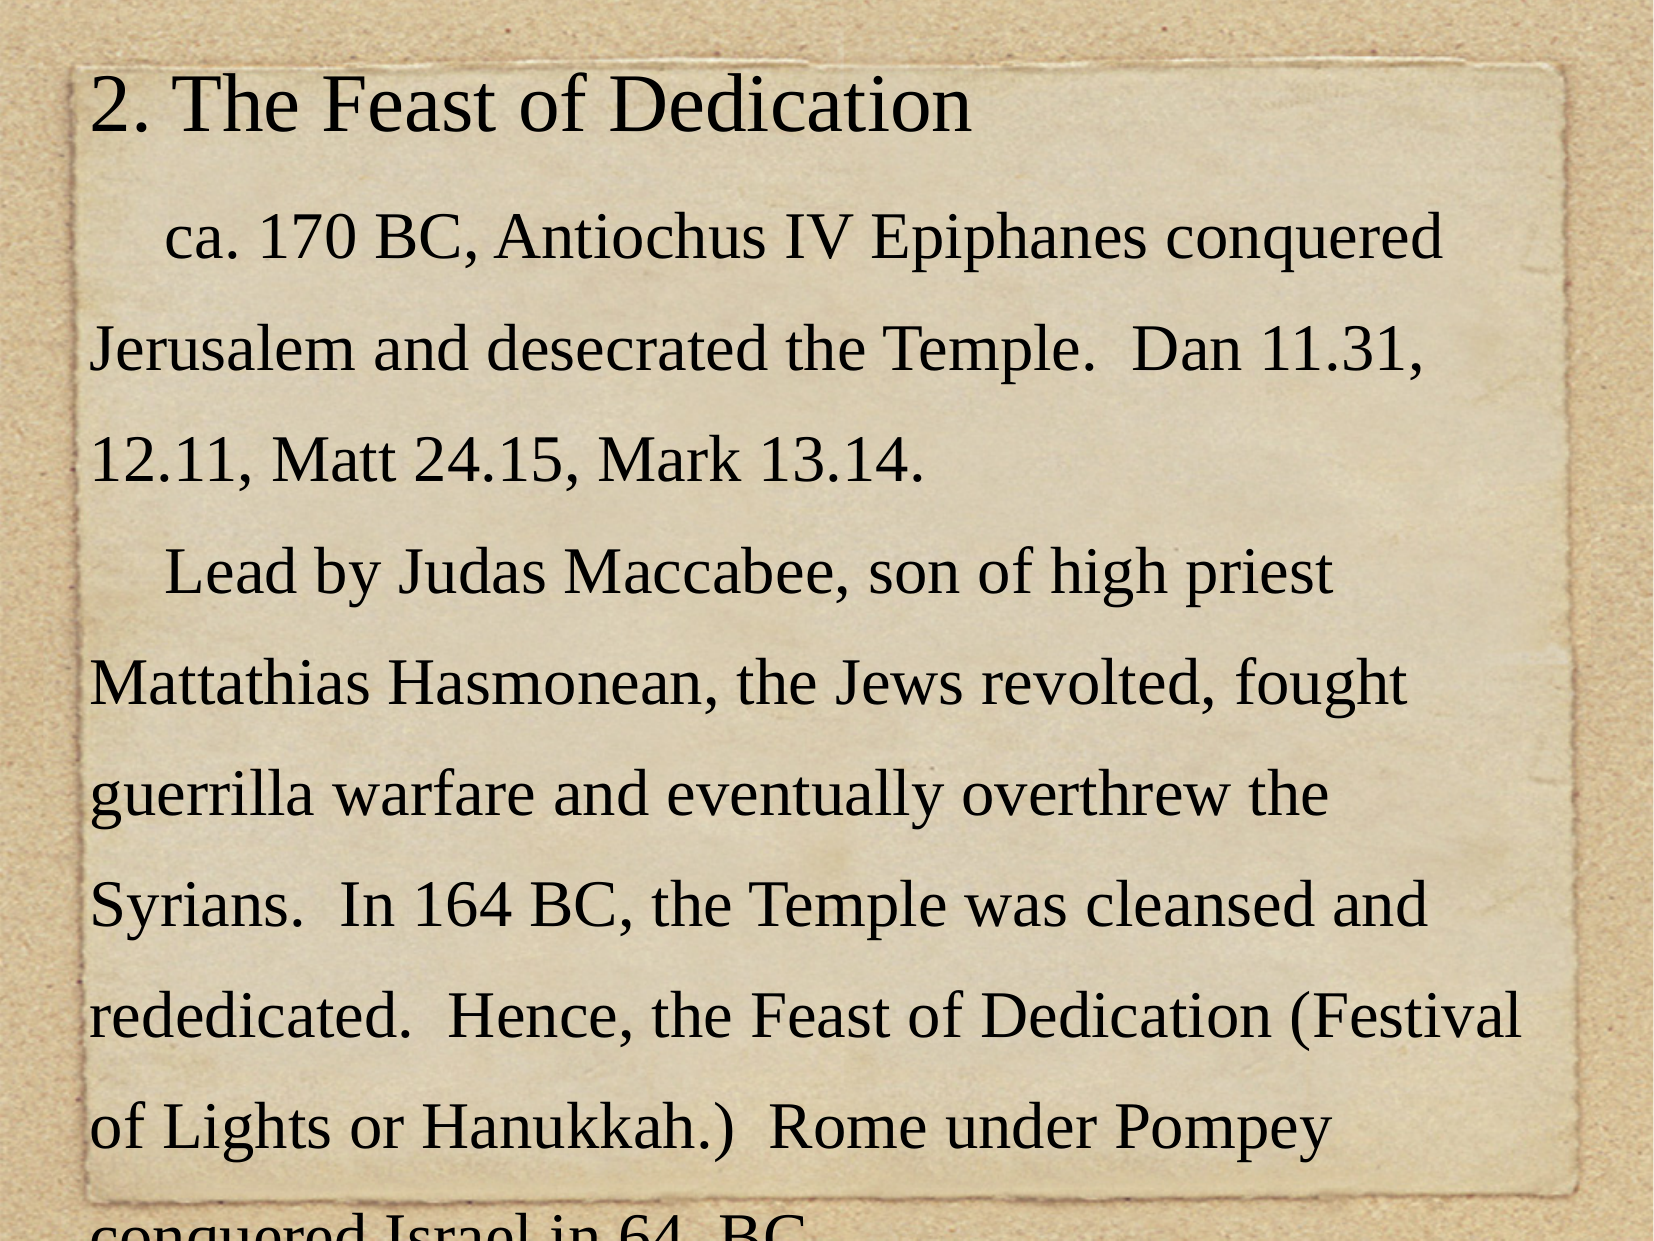

2. The Feast of Dedication
	ca. 170 BC, Antiochus IV Epiphanes conquered Jerusalem and desecrated the Temple. Dan 11.31, 12.11, Matt 24.15, Mark 13.14.
	Lead by Judas Maccabee, son of high priest Mattathias Hasmonean, the Jews revolted, fought guerrilla warfare and eventually overthrew the Syrians. In 164 BC, the Temple was cleansed and rededicated. Hence, the Feast of Dedication (Festival of Lights or Hanukkah.) Rome under Pompey conquered Israel in 64 BC.